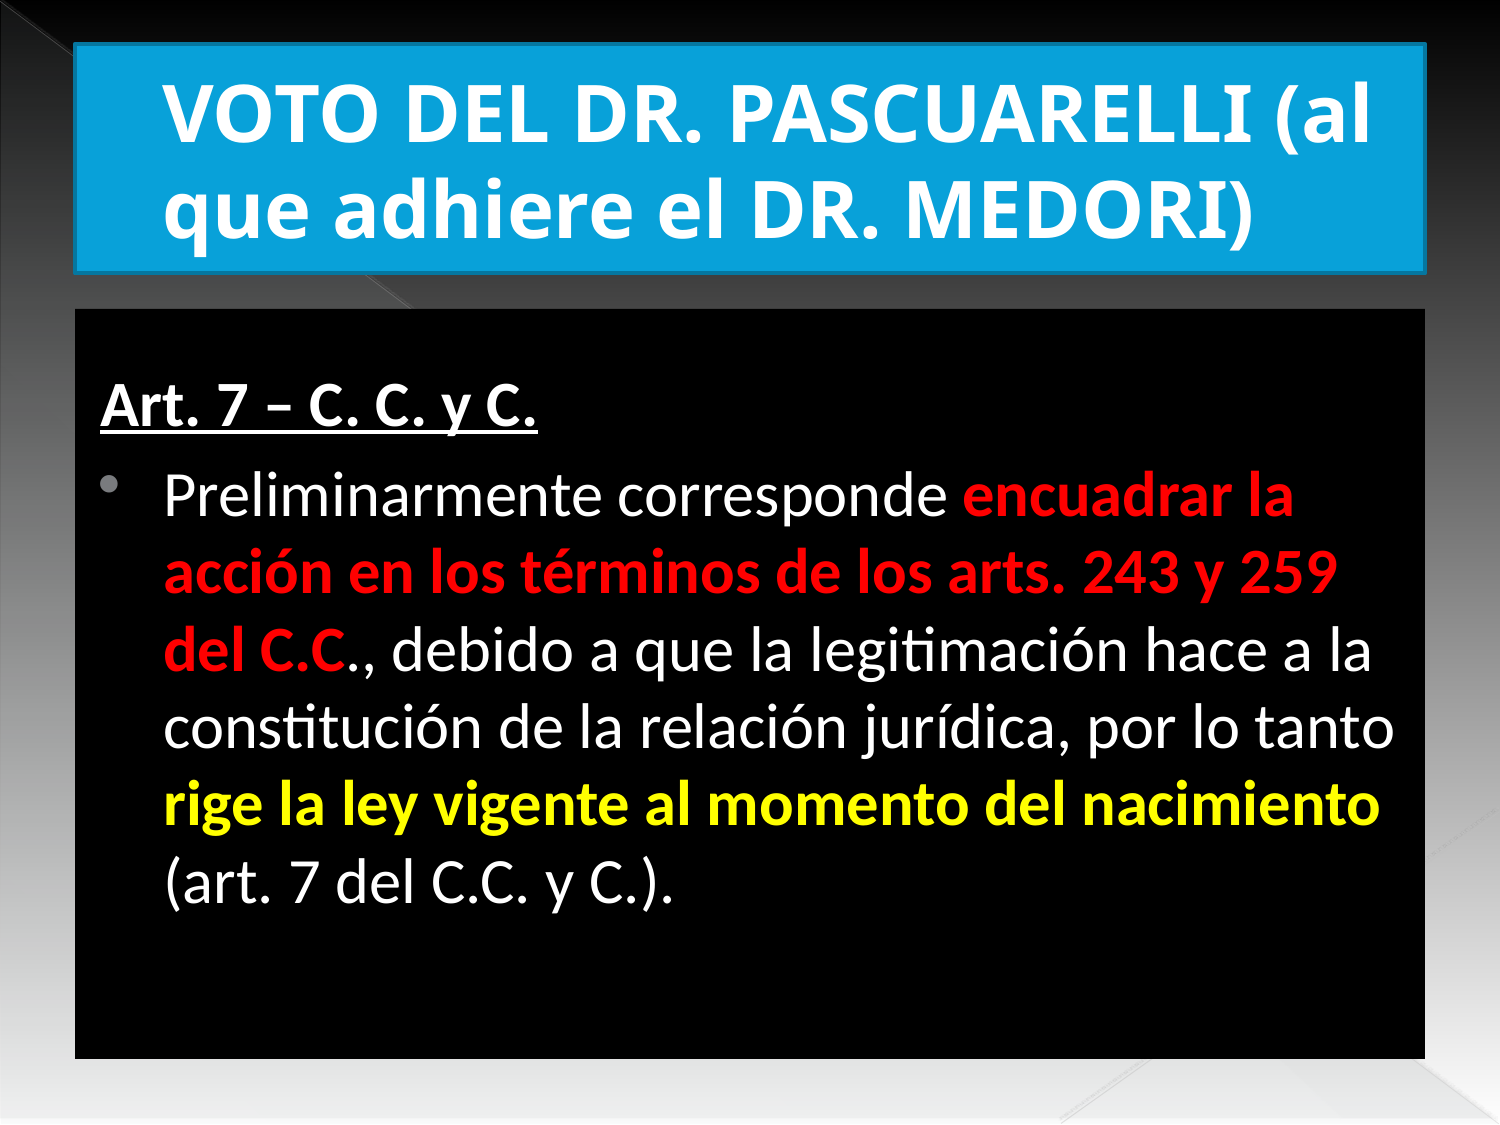

# VOTO DEL DR. PASCUARELLI (al que adhiere el DR. MEDORI)
Art. 7 – C. C. y C.
Preliminarmente corresponde encuadrar la acción en los términos de los arts. 243 y 259 del C.C., debido a que la legitimación hace a la constitución de la relación jurídica, por lo tanto rige la ley vigente al momento del nacimiento (art. 7 del C.C. y C.).